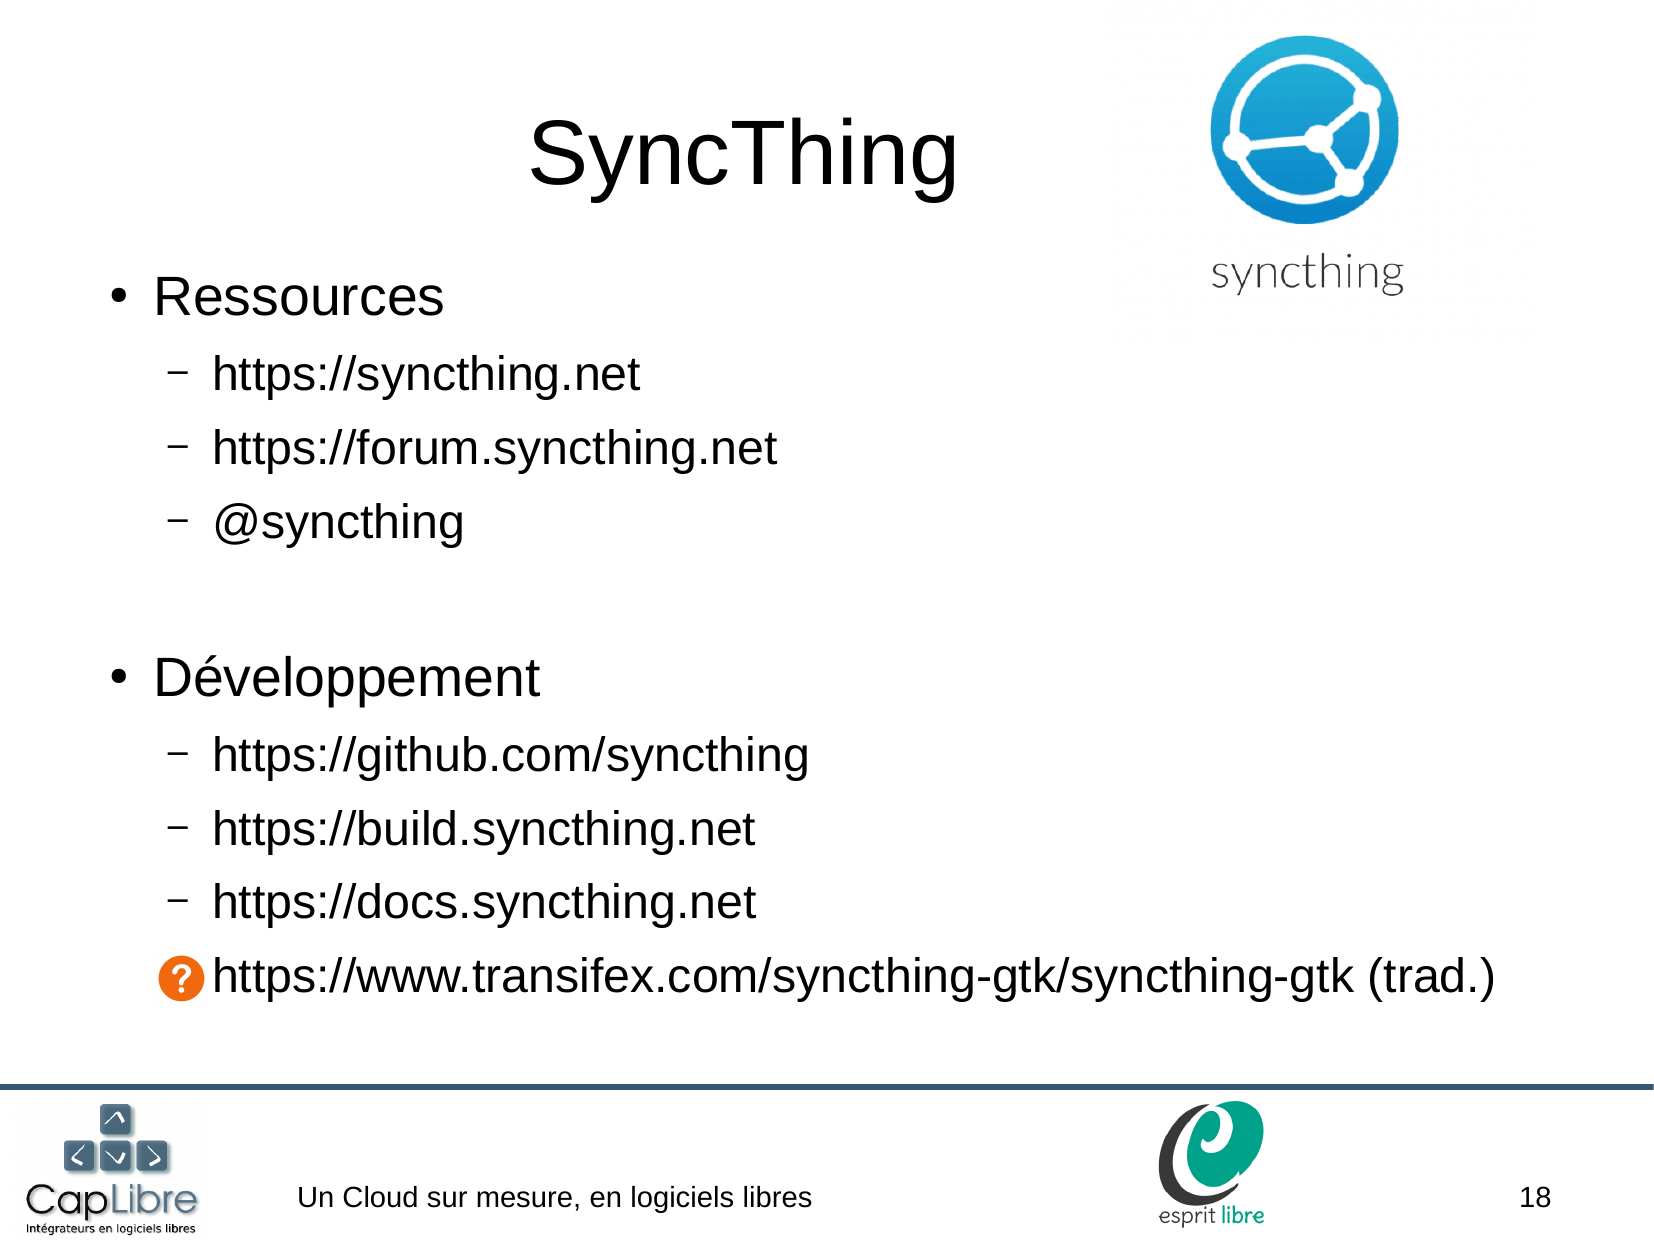

SyncThing
# Ressources
https://syncthing.net
https://forum.syncthing.net
@syncthing
Développement
https://github.com/syncthing
https://build.syncthing.net
https://docs.syncthing.net
https://www.transifex.com/syncthing-gtk/syncthing-gtk (trad.)
Un Cloud sur mesure, en logiciels libres